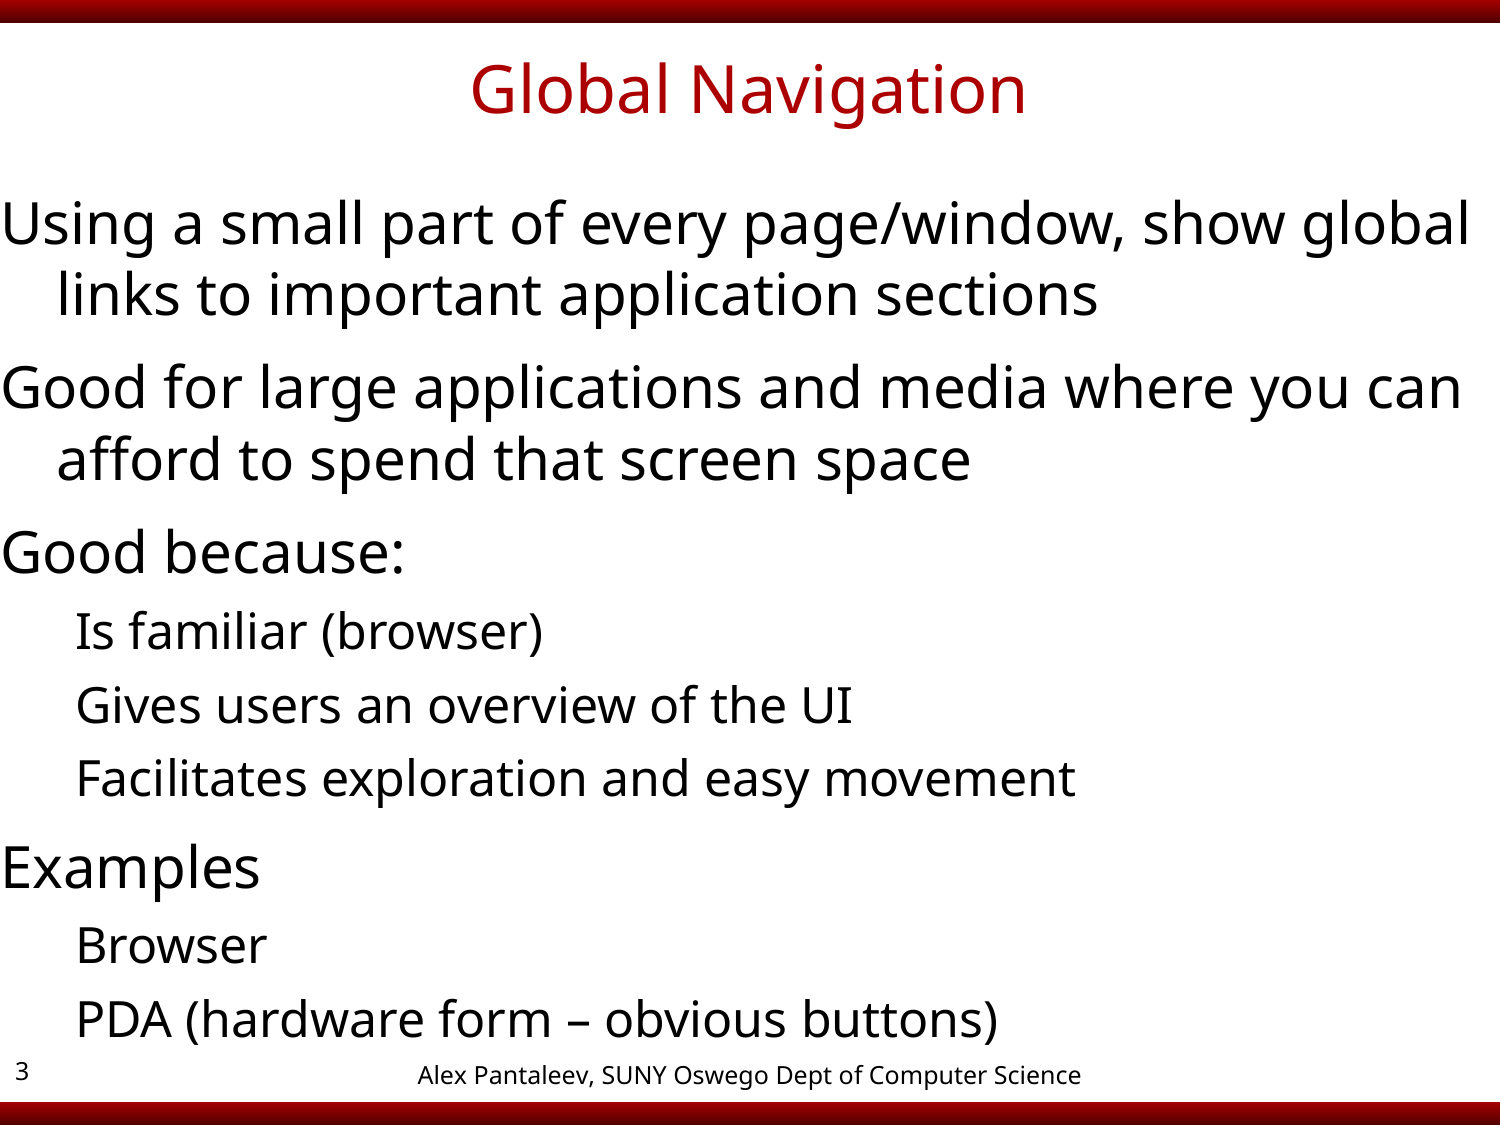

# Global Navigation
Using a small part of every page/window, show global links to important application sections
Good for large applications and media where you can afford to spend that screen space
Good because:
Is familiar (browser)
Gives users an overview of the UI
Facilitates exploration and easy movement
Examples
Browser
PDA (hardware form – obvious buttons)
3